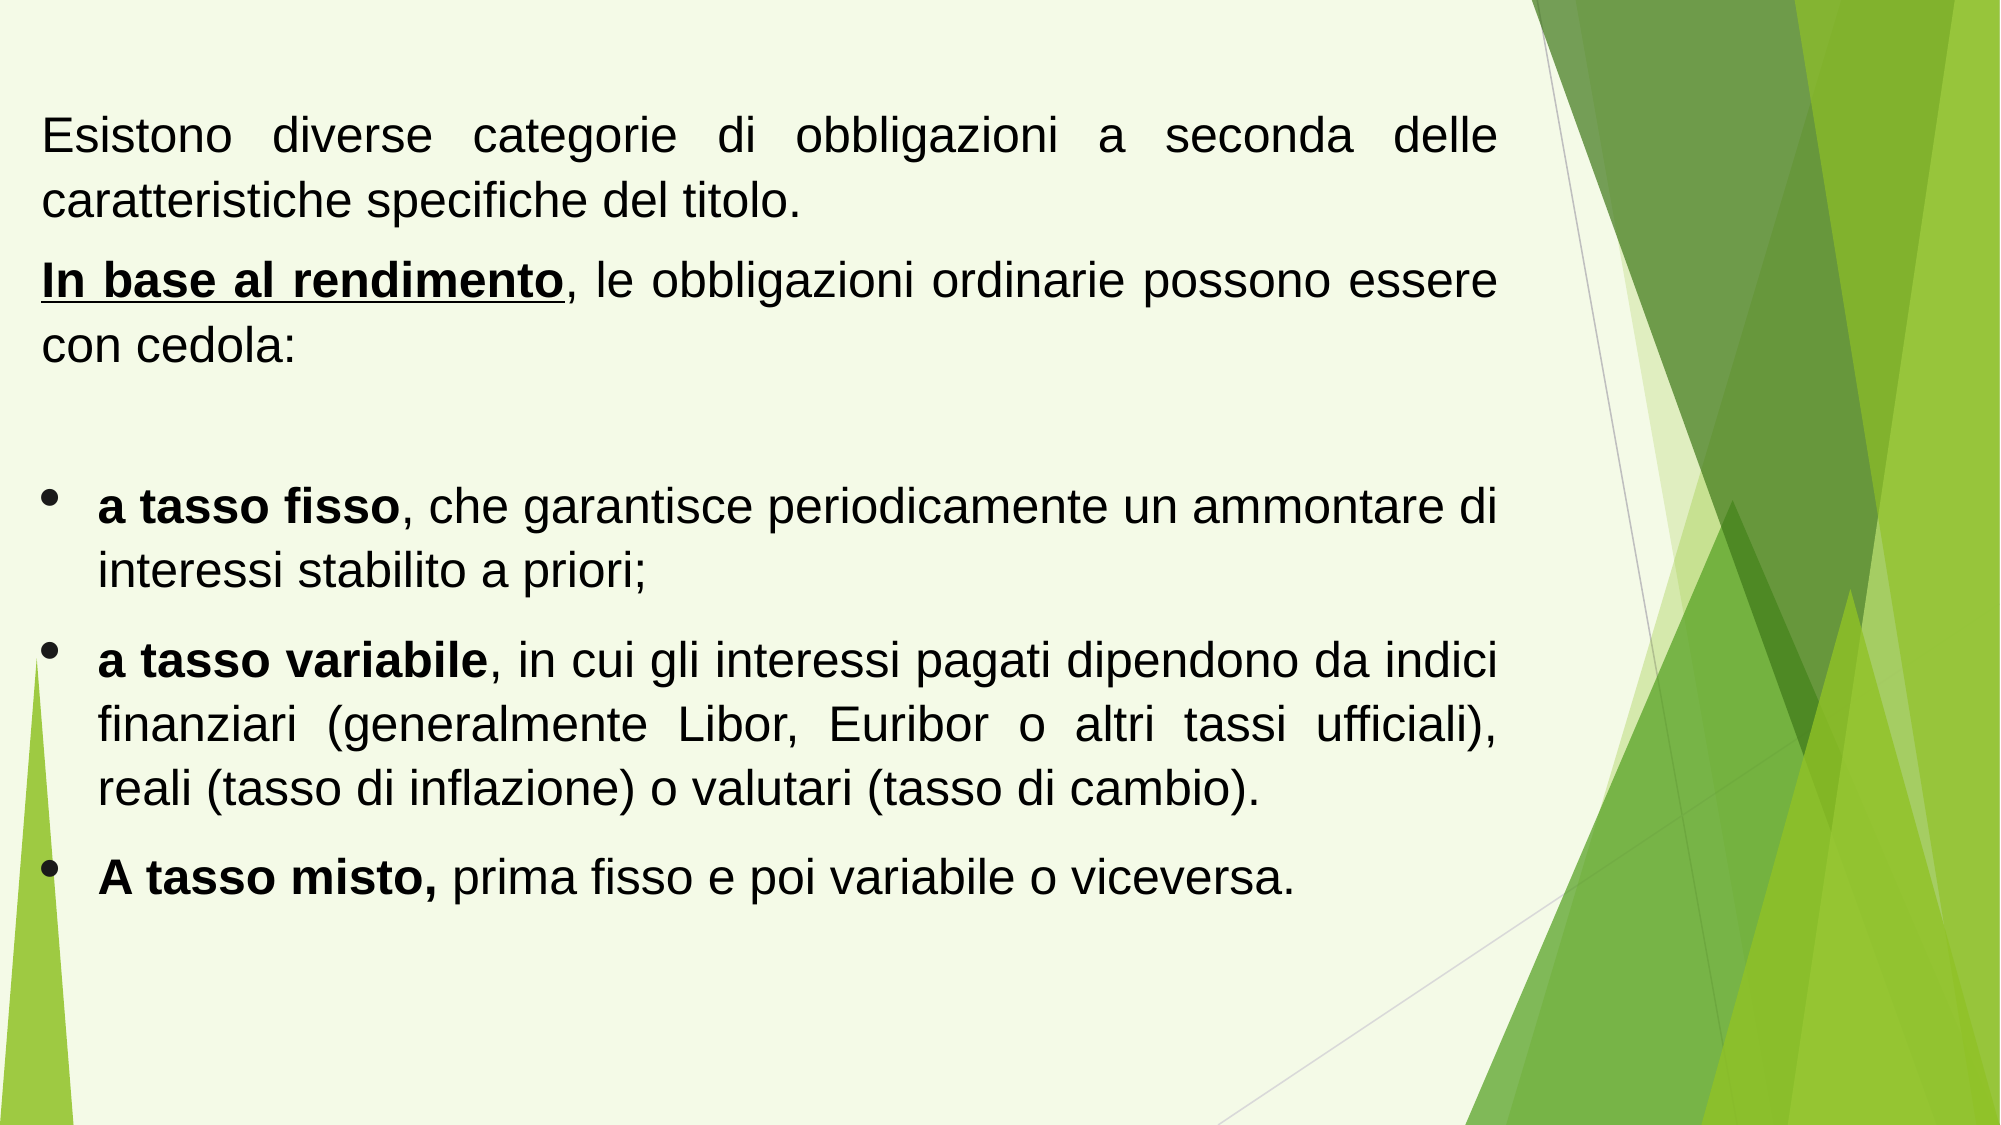

Esistono diverse categorie di obbligazioni a seconda delle caratteristiche specifiche del titolo.
In base al rendimento, le obbligazioni ordinarie possono essere con cedola:
a tasso fisso, che garantisce periodicamente un ammontare di interessi stabilito a priori;
a tasso variabile, in cui gli interessi pagati dipendono da indici finanziari (generalmente Libor, Euribor o altri tassi ufficiali), reali (tasso di inflazione) o valutari (tasso di cambio).
A tasso misto, prima fisso e poi variabile o viceversa.